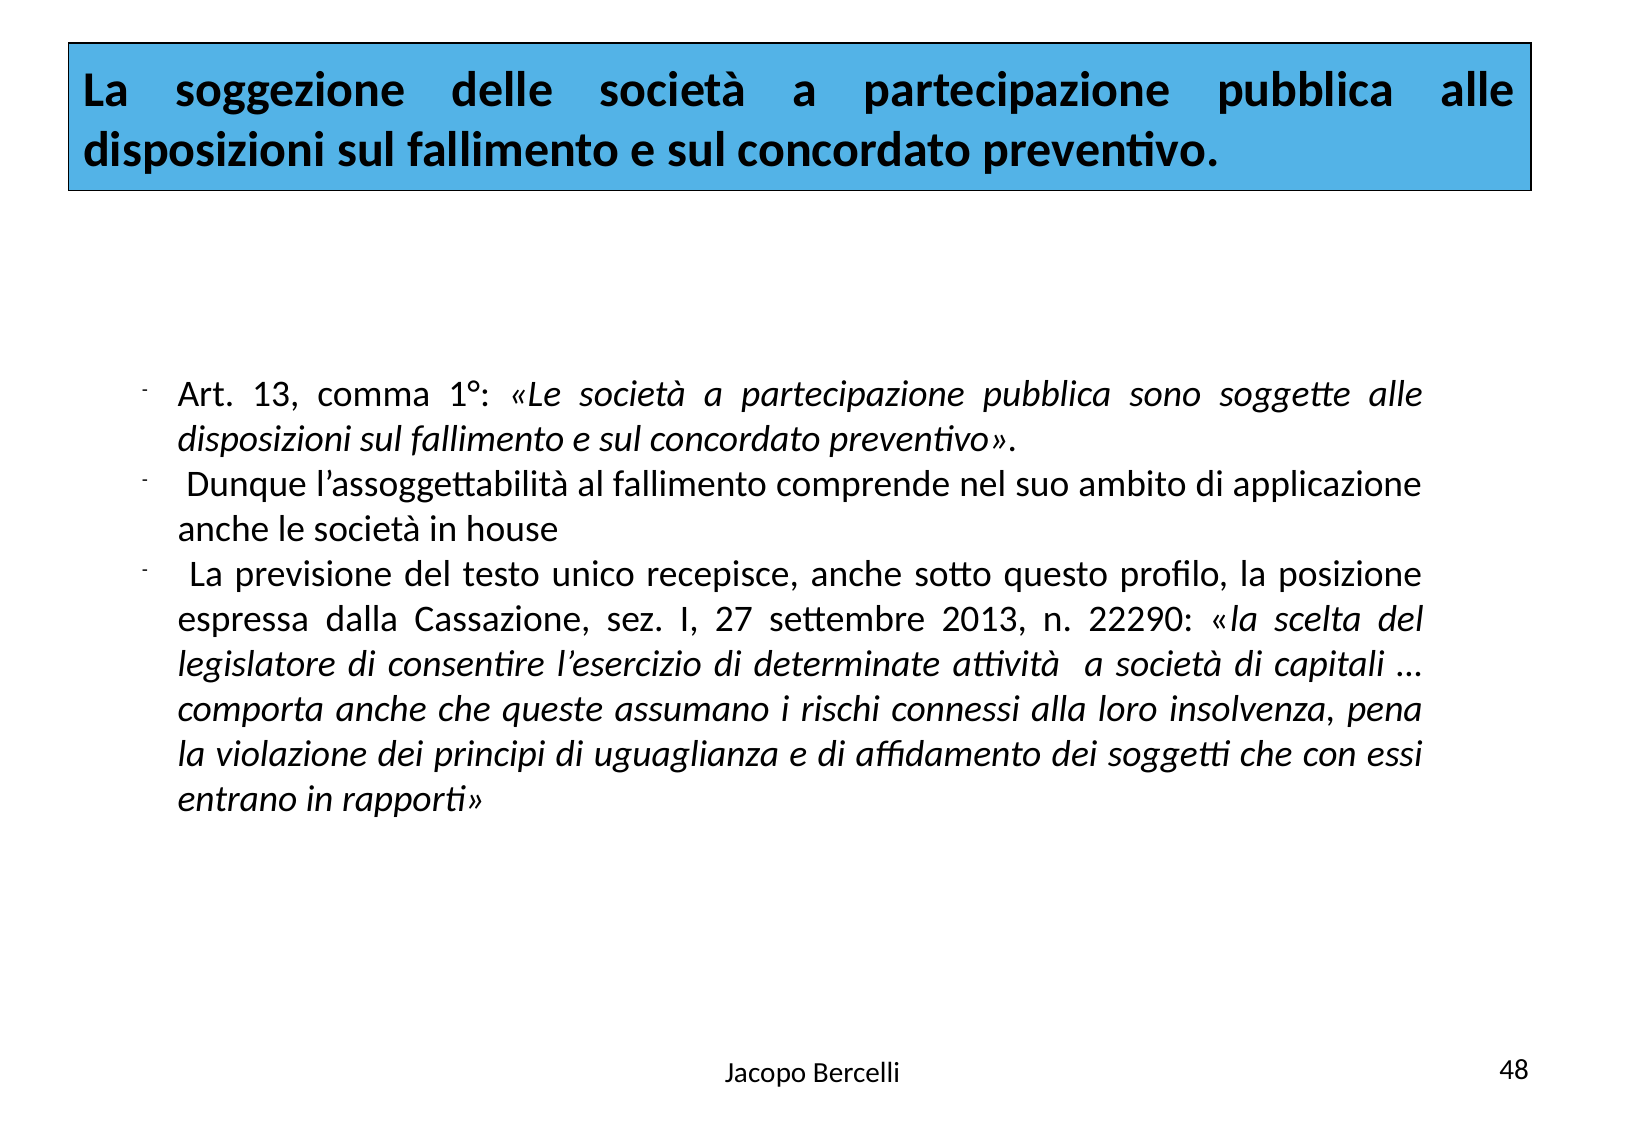

# La soggezione delle società a partecipazione pubblica alle disposizioni sul fallimento e sul concordato preventivo.
Art. 13, comma 1°: «Le società a partecipazione pubblica sono soggette alle disposizioni sul fallimento e sul concordato preventivo».
 Dunque l’assoggettabilità al fallimento comprende nel suo ambito di applicazione anche le società in house
 La previsione del testo unico recepisce, anche sotto questo profilo, la posizione espressa dalla Cassazione, sez. I, 27 settembre 2013, n. 22290: «la scelta del legislatore di consentire l’esercizio di determinate attività a società di capitali … comporta anche che queste assumano i rischi connessi alla loro insolvenza, pena la violazione dei principi di uguaglianza e di affidamento dei soggetti che con essi entrano in rapporti»
Jacopo Bercelli